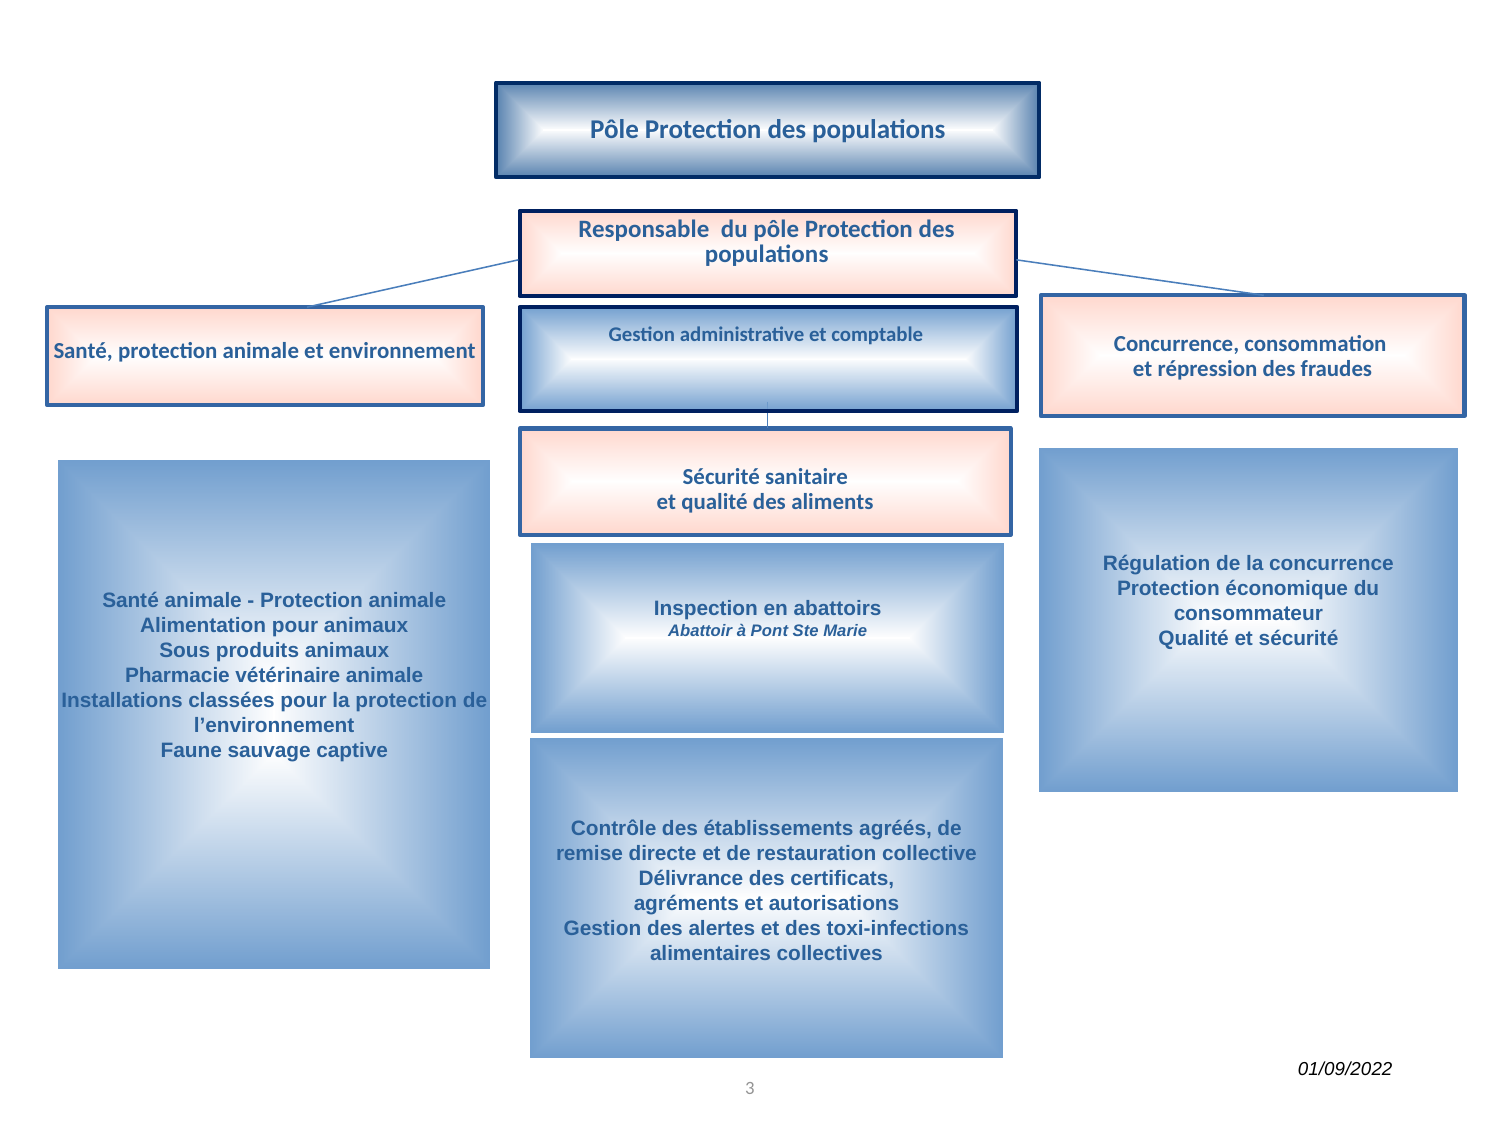

Pôle Protection des populations
Responsable du pôle Protection des populations
Concurrence, consommation
et répression des fraudes
Santé, protection animale et environnement
Gestion administrative et comptable
Sécurité sanitaire
et qualité des aliments
Régulation de la concurrence
Protection économique du consommateur
Qualité et sécurité
Santé animale - Protection animale
Alimentation pour animaux
Sous produits animaux
Pharmacie vétérinaire animale
Installations classées pour la protection de
l’environnement
Faune sauvage captive
Inspection en abattoirs
Abattoir à Pont Ste Marie
Contrôle des établissements agréés, de
remise directe et de restauration collective
Délivrance des certificats,
agréments et autorisations
Gestion des alertes et des toxi-infections
alimentaires collectives
01/09/2022